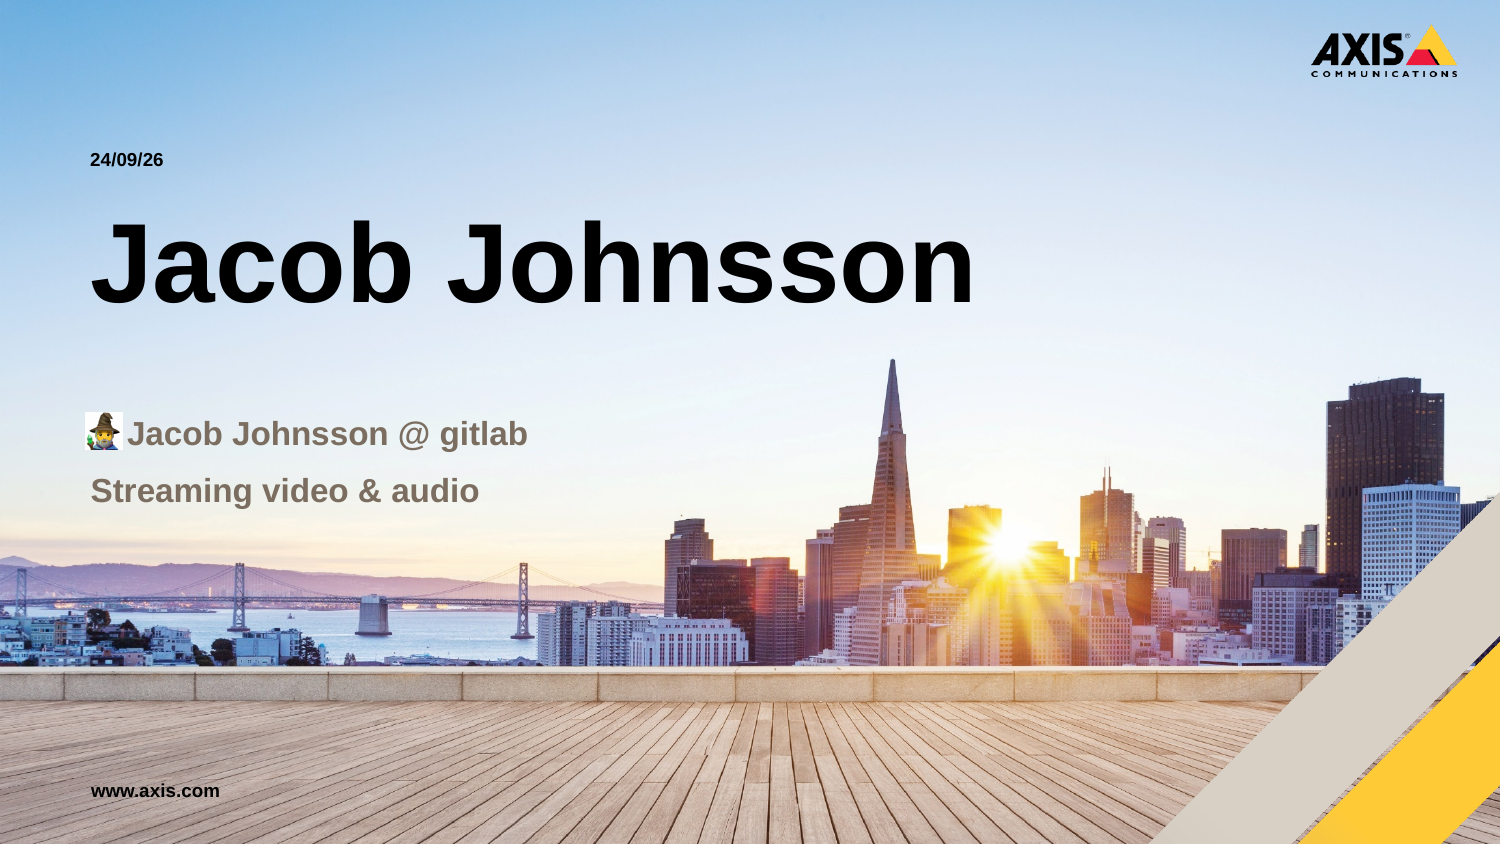

# Jacob Johnsson
 Jacob Johnsson @ gitlab
Streaming video & audio
www.axis.com